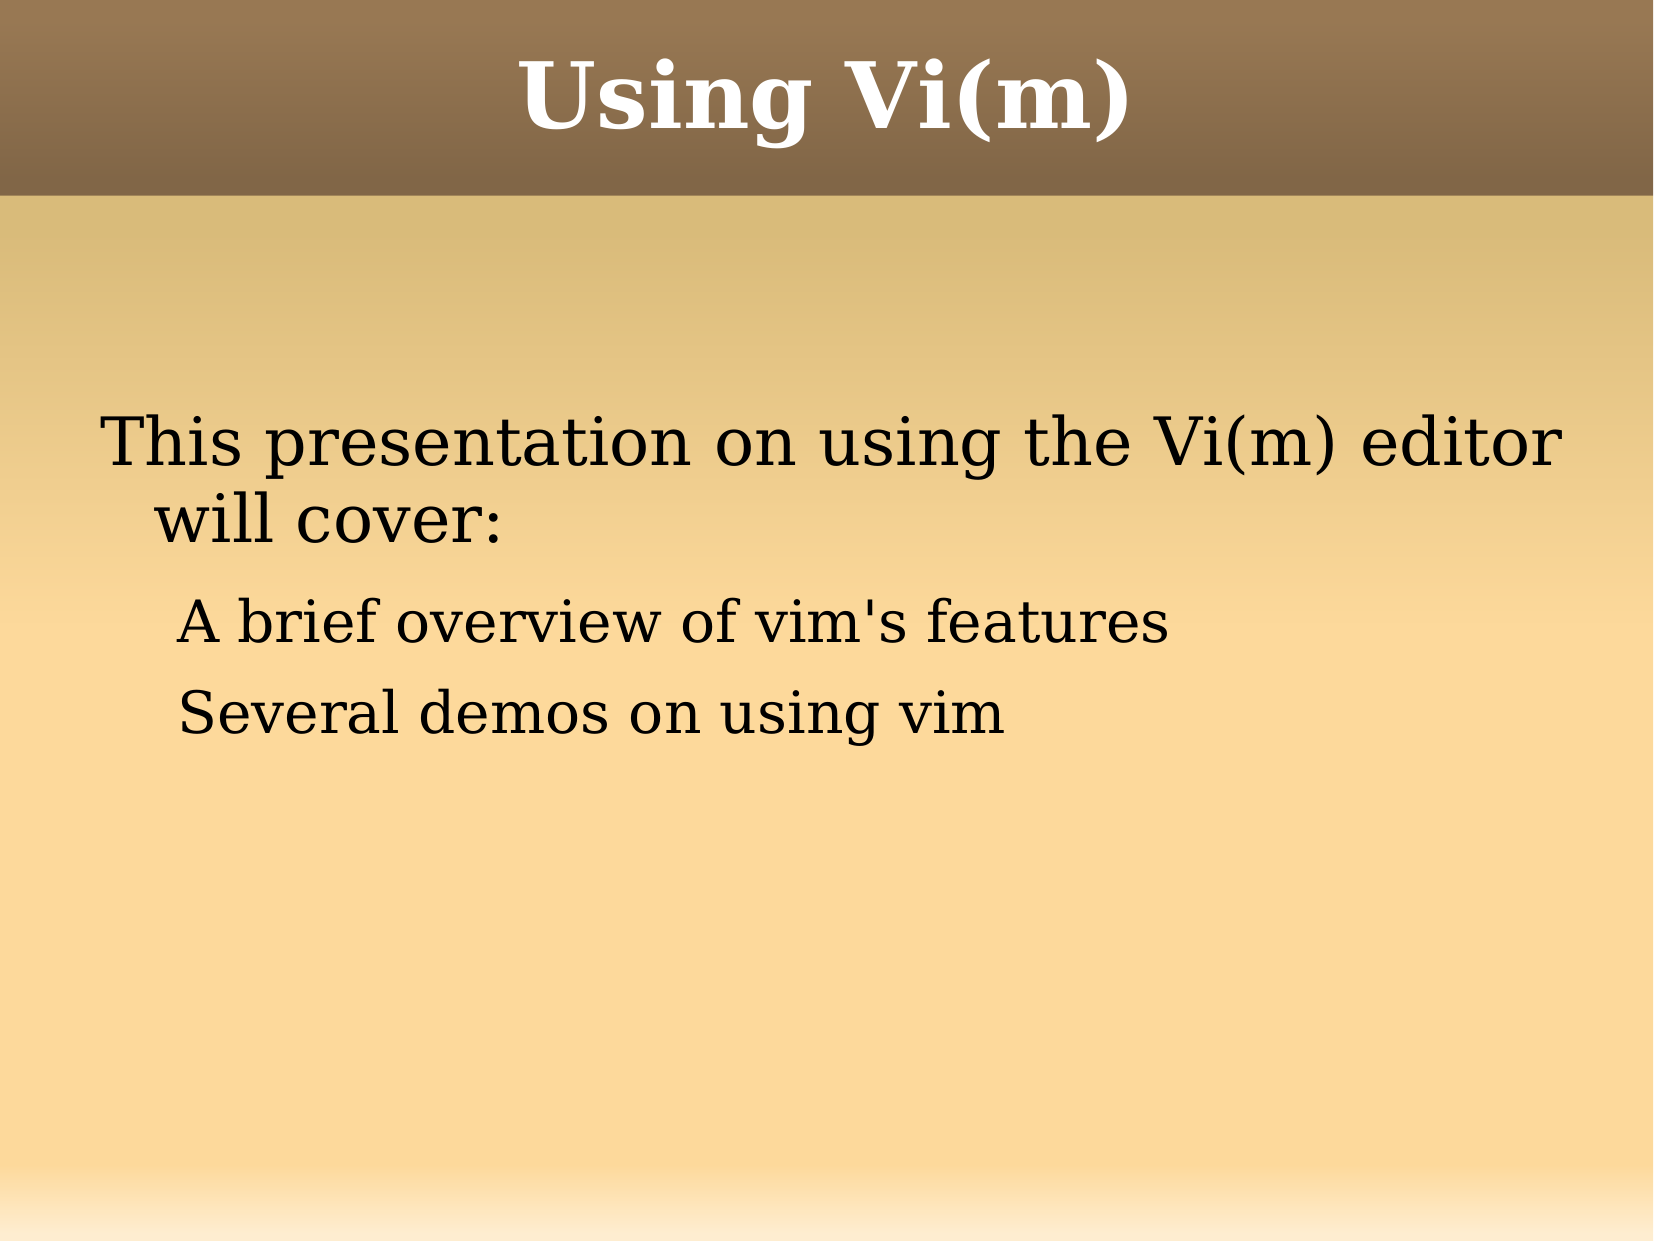

# Using Vi(m)
This presentation on using the Vi(m) editor will cover:
A brief overview of vim's features
Several demos on using vim